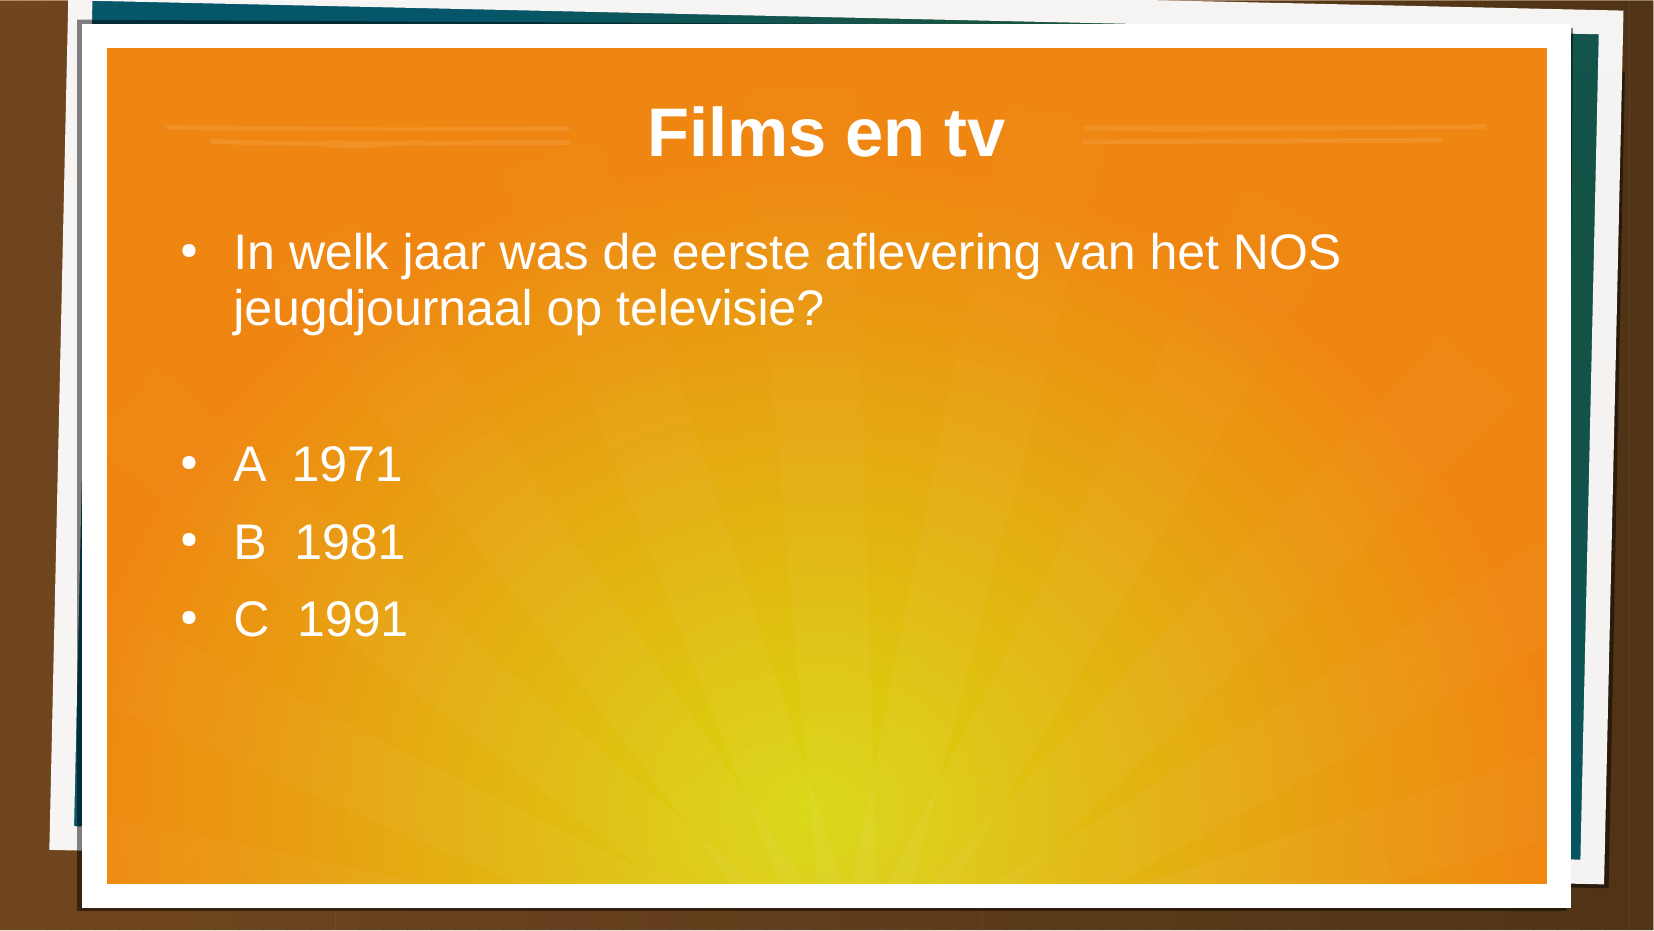

# Films en tv
In welk jaar was de eerste aflevering van het NOS jeugdjournaal op televisie?
A 1971
B 1981
C 1991